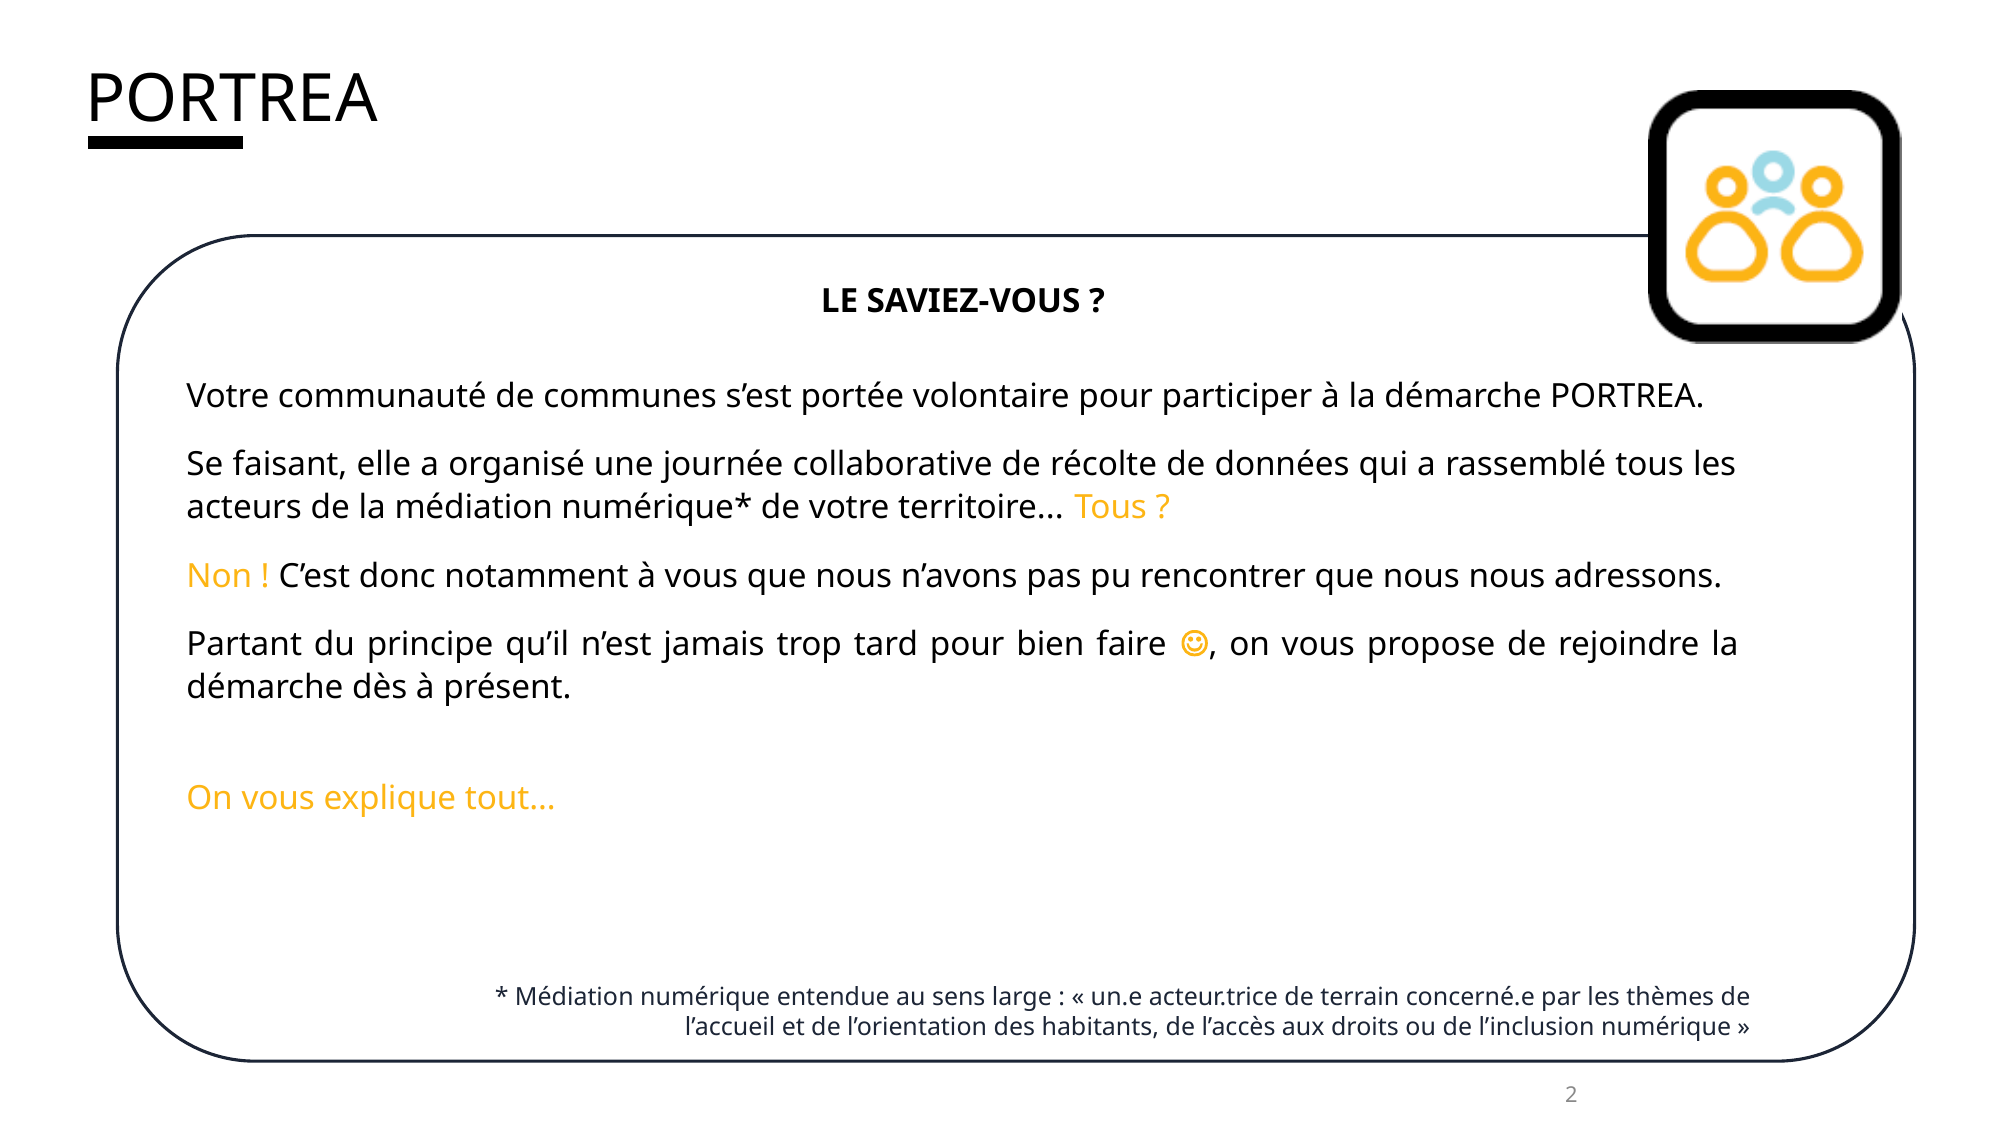

PORTREA
LE SAVIEZ-VOUS ?
Votre communauté de communes s’est portée volontaire pour participer à la démarche PORTREA.
Se faisant, elle a organisé une journée collaborative de récolte de données qui a rassemblé tous les acteurs de la médiation numérique* de votre territoire... Tous ?
Non ! C’est donc notamment à vous que nous n’avons pas pu rencontrer que nous nous adressons.
Partant du principe qu’il n’est jamais trop tard pour bien faire , on vous propose de rejoindre la démarche dès à présent.
On vous explique tout…
* Médiation numérique entendue au sens large : « un.e acteur.trice de terrain concerné.e par les thèmes de l’accueil et de l’orientation des habitants, de l’accès aux droits ou de l’inclusion numérique »